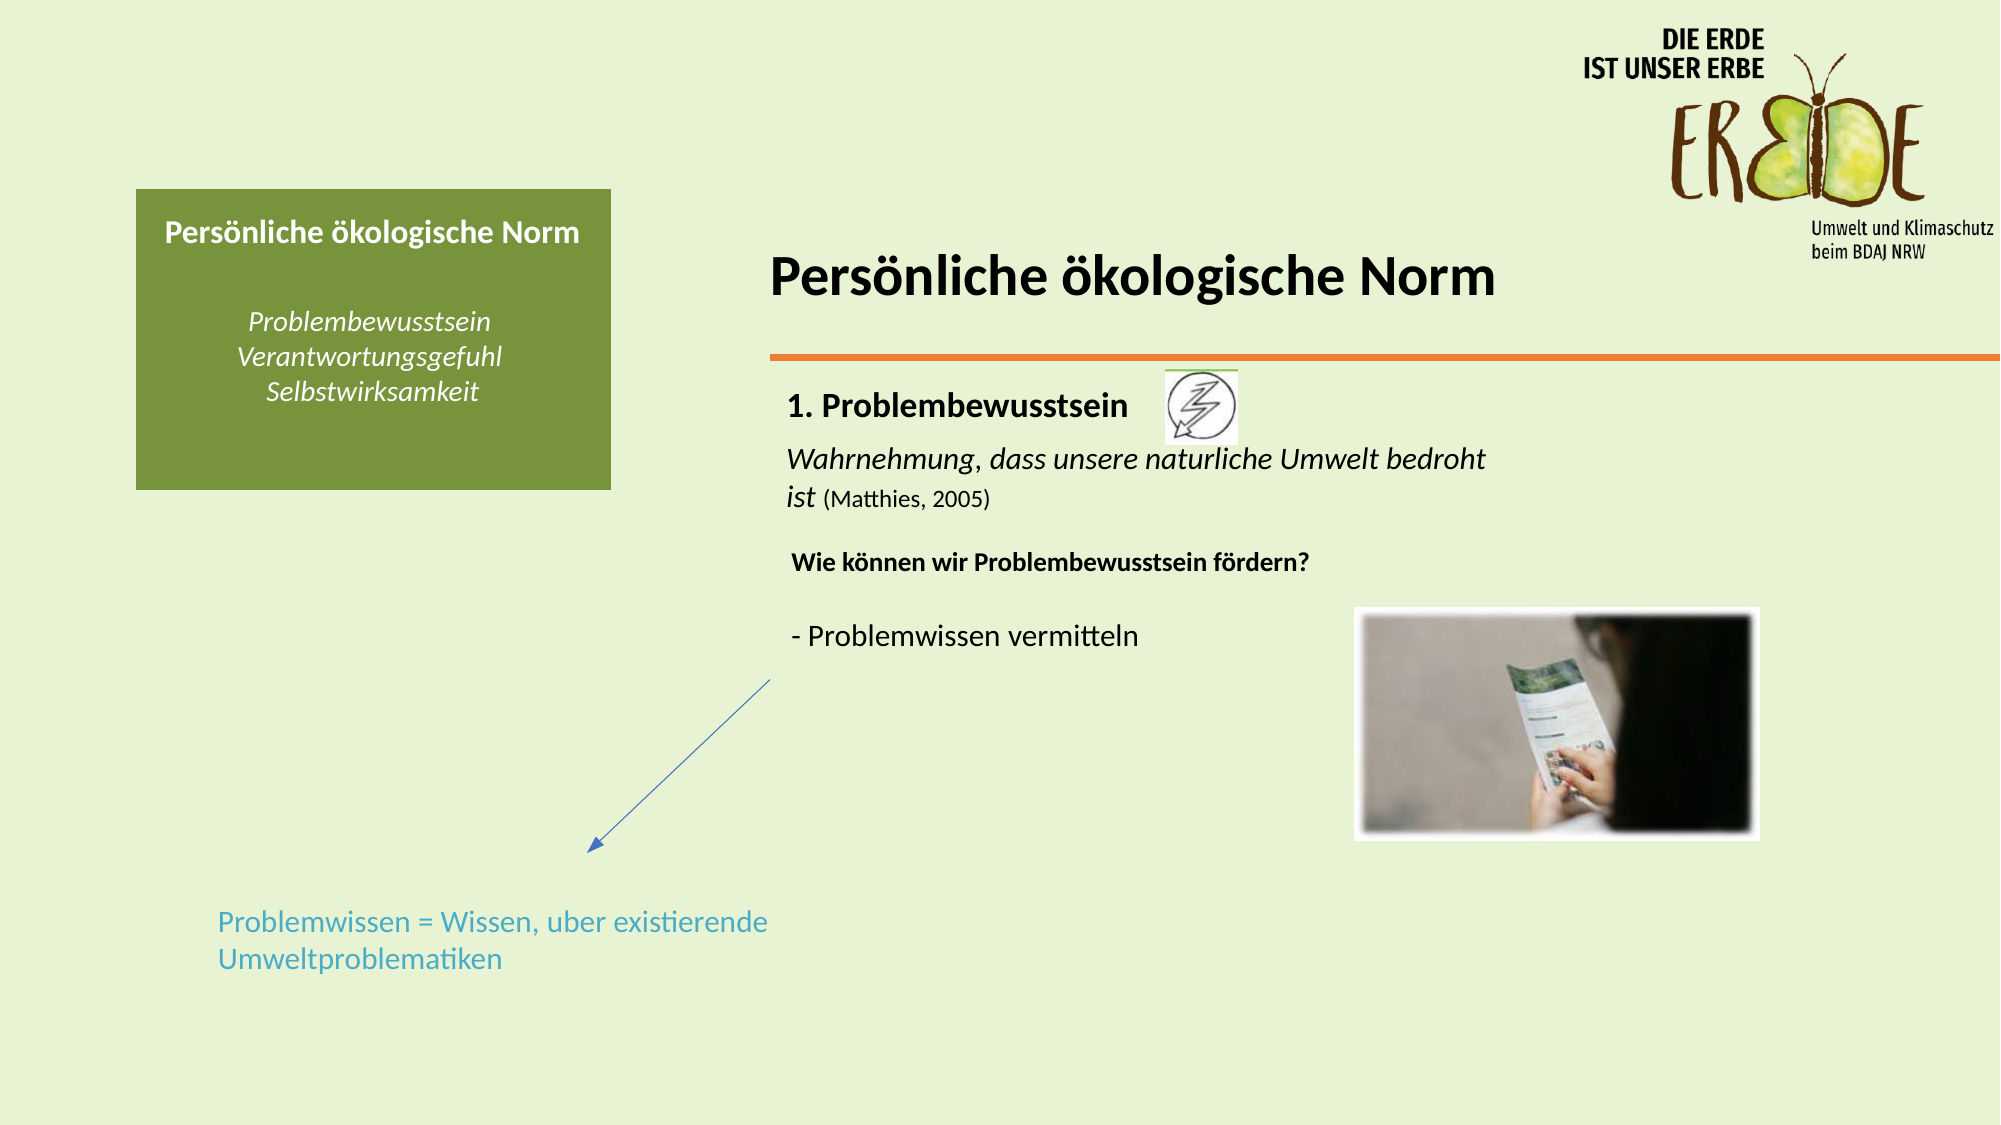

Persönliche ökologische Norm
Problembewusstsein
Verantwortungsgefuhl
Selbstwirksamkeit
Persönliche ökologische Norm
1. Problembewusstsein
Wahrnehmung, dass unsere naturliche Umwelt bedroht
ist (Matthies, 2005)
Wie können wir Problembewusstsein fördern?
- Problemwissen vermitteln
Problemwissen = Wissen, uber existierende Umweltproblematiken